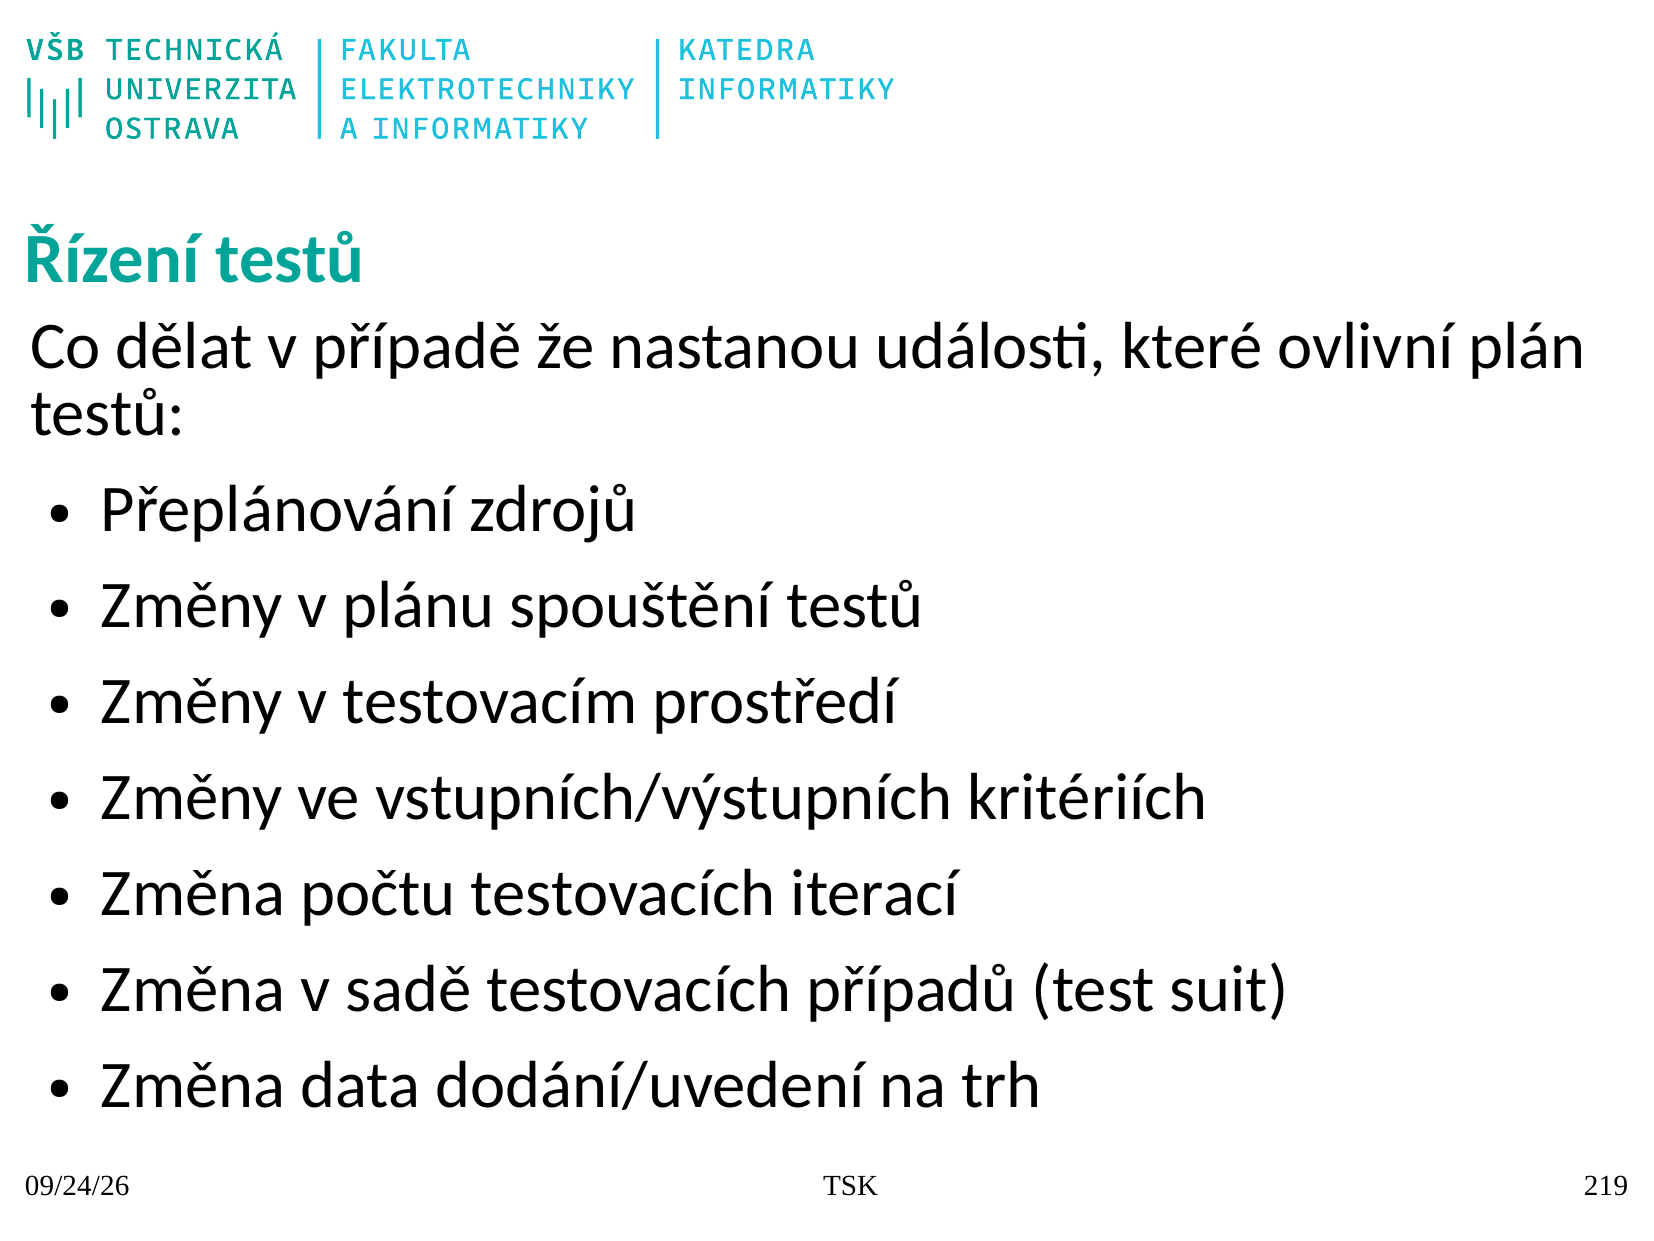

# Řízení testů
Co dělat v případě že nastanou události, které ovlivní plán testů:
Přeplánování zdrojů
Změny v plánu spouštění testů
Změny v testovacím prostředí
Změny ve vstupních/výstupních kritériích
Změna počtu testovacích iterací
Změna v sadě testovacích případů (test suit)
Změna data dodání/uvedení na trh
TSK
219